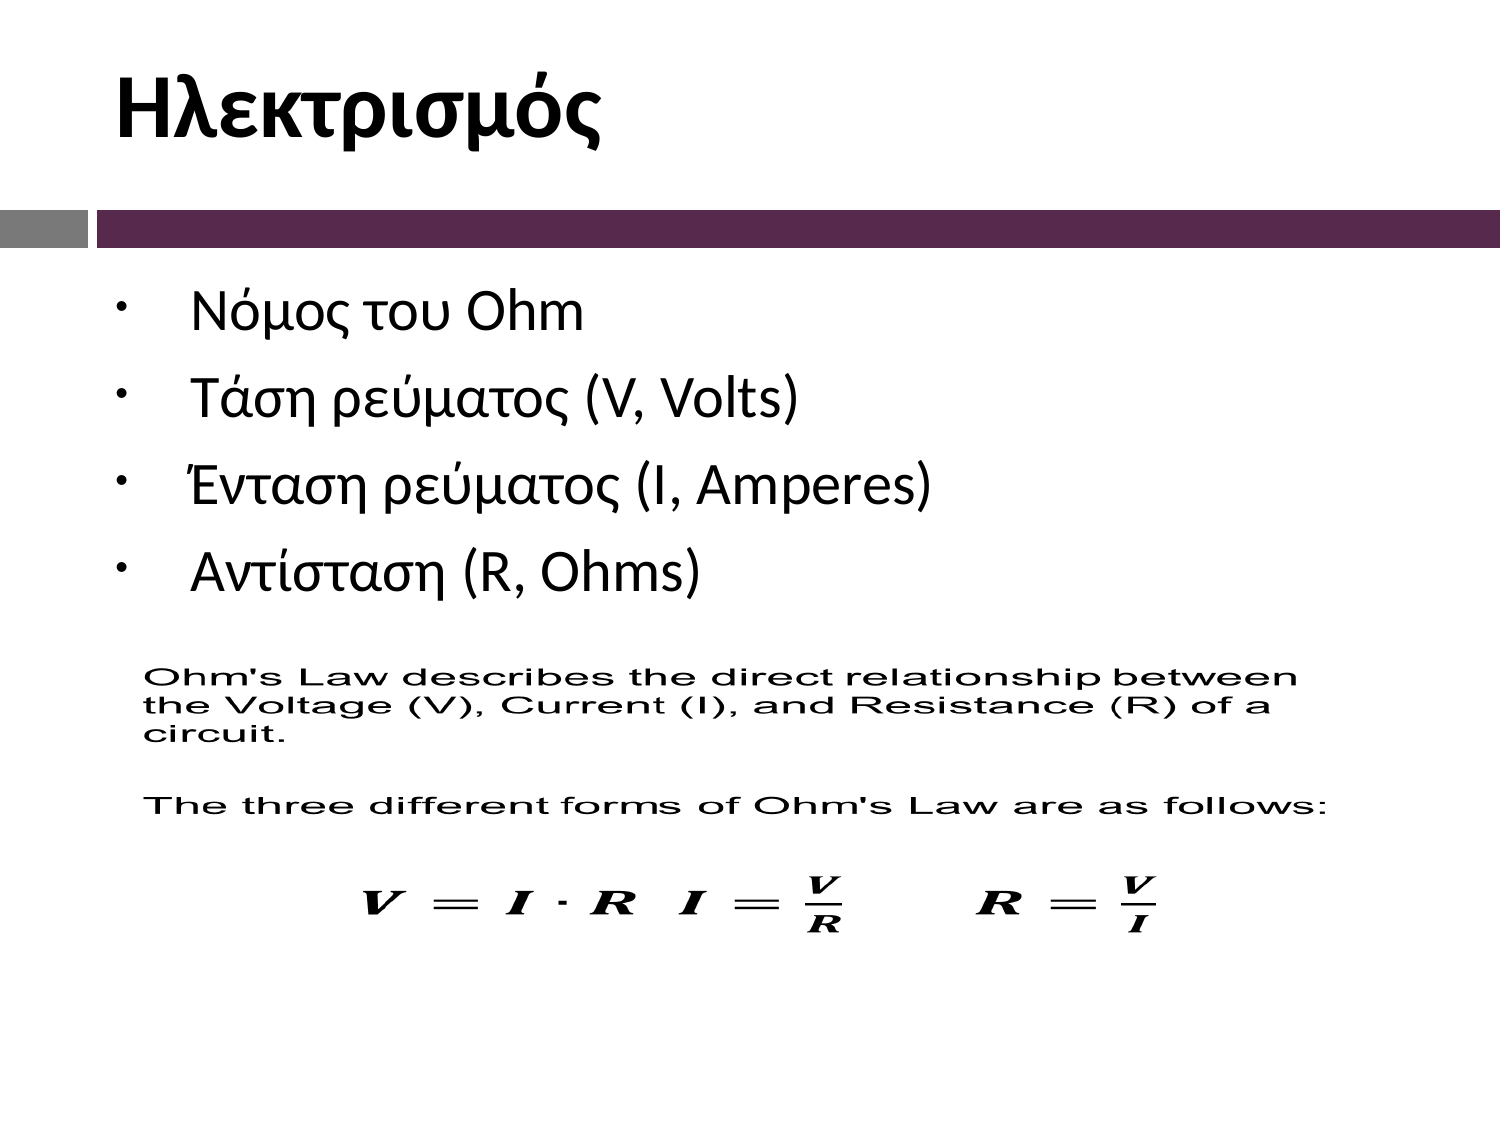

# Ηλεκτρισμός
Νόμος του Ohm
Τάση ρεύματος (V, Volts)
Ένταση ρεύματος (I, Amperes)
Αντίσταση (R, Ohms)